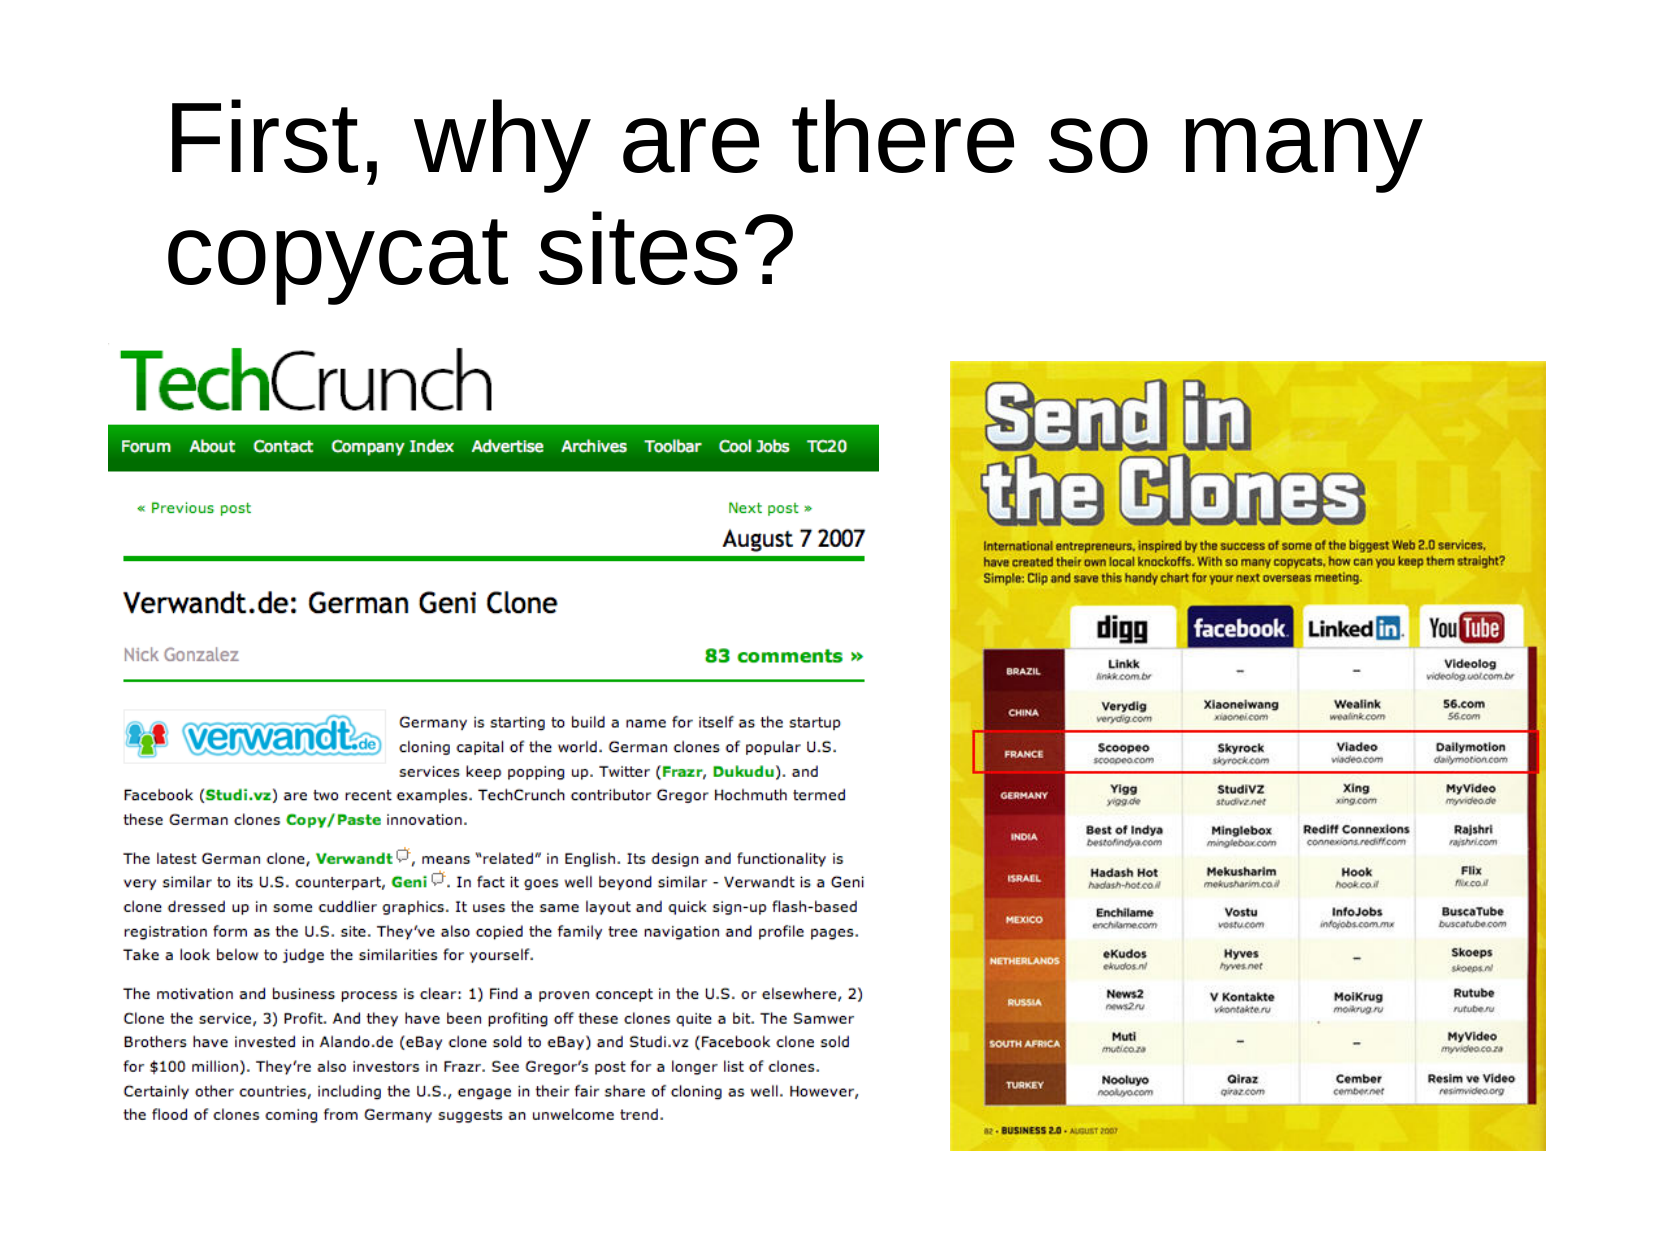

First, why are there so many copycat sites?